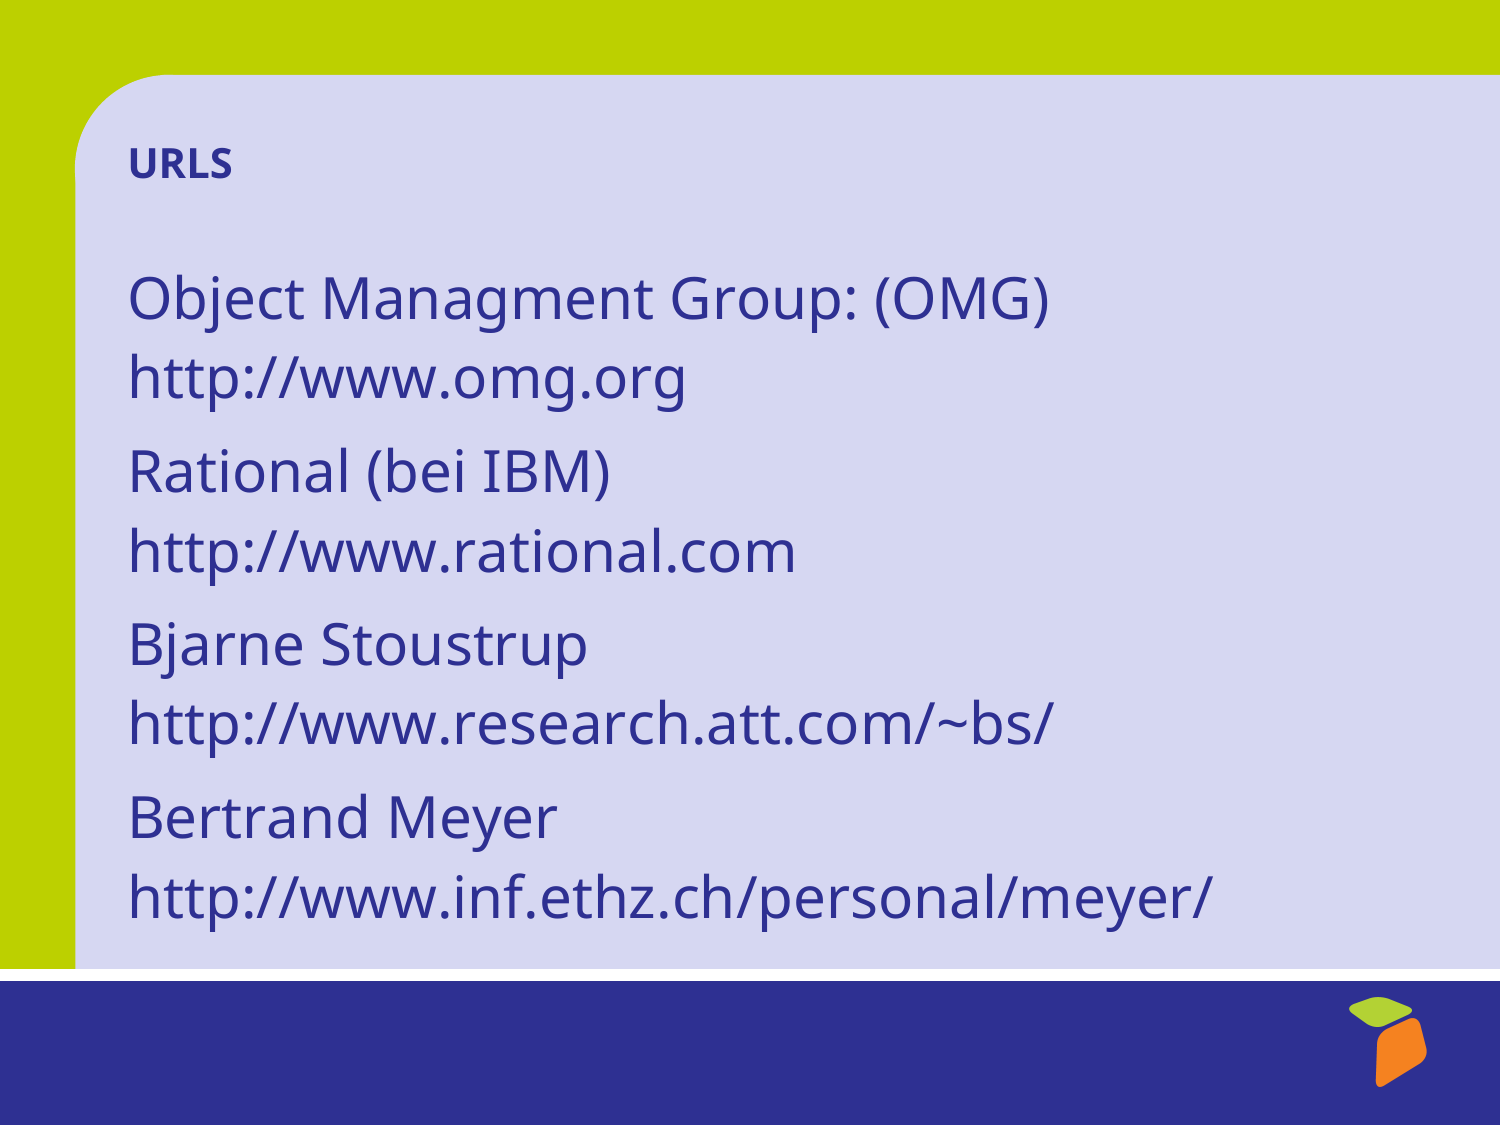

# URLS
Object Managment Group: (OMG)
http://www.omg.org
Rational (bei IBM)
http://www.rational.com
Bjarne Stoustrup
http://www.research.att.com/~bs/
Bertrand Meyer
http://www.inf.ethz.ch/personal/meyer/